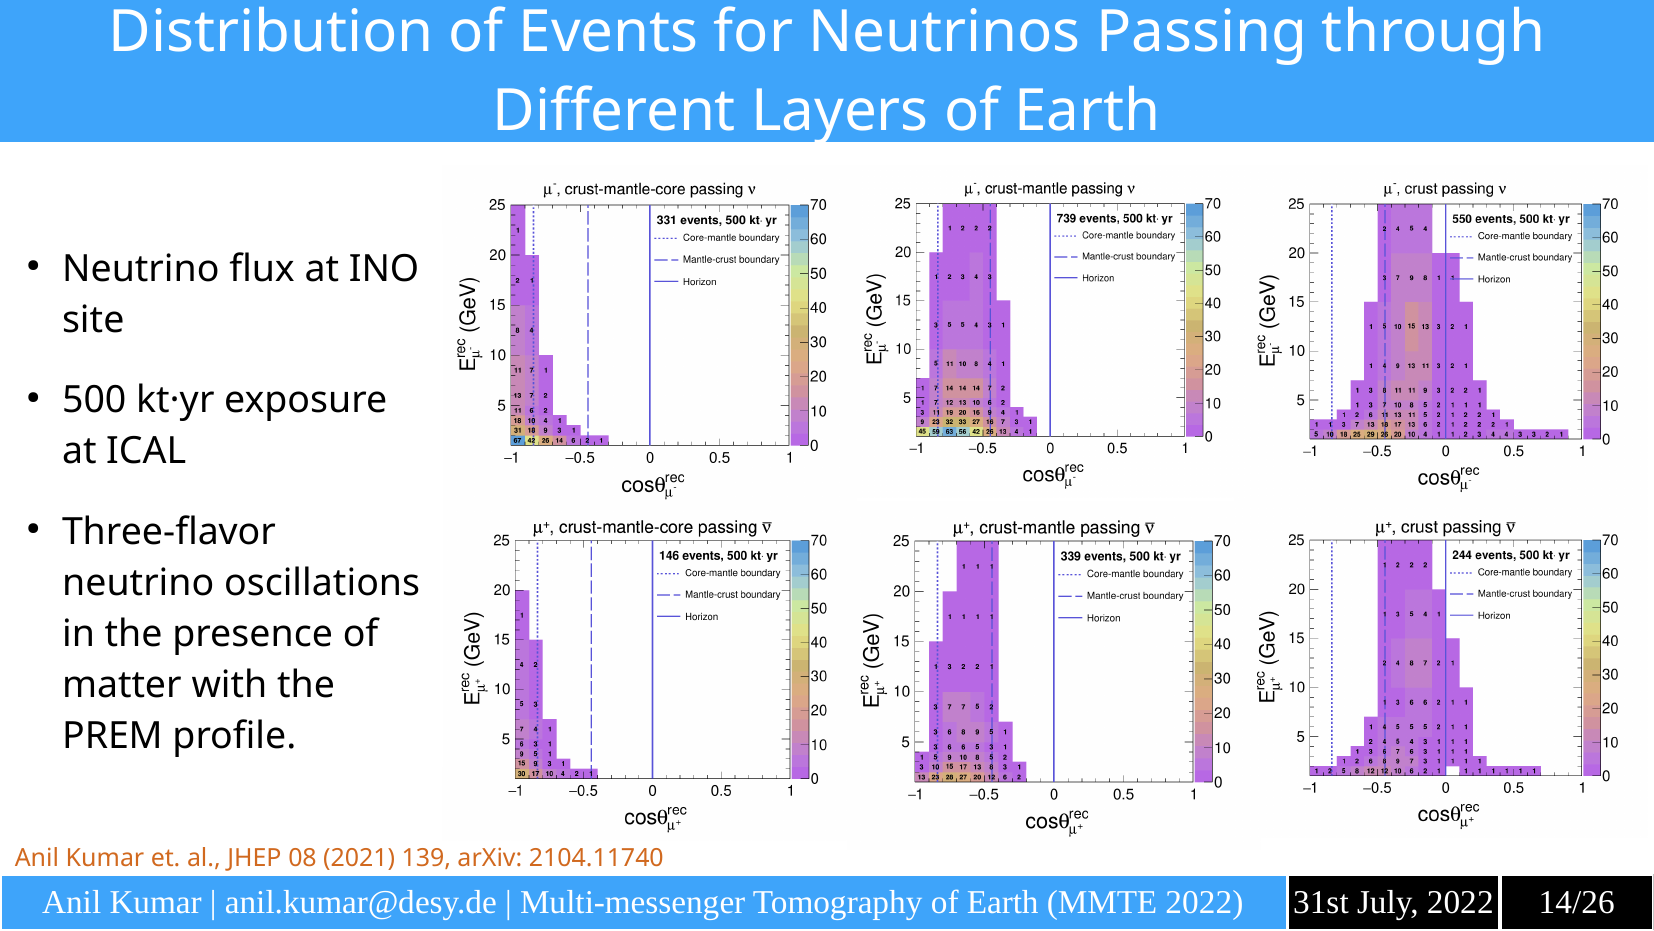

# Distribution of Events for Neutrinos Passing through Different Layers of Earth
Neutrino flux at INO site
500 kt·yr exposure at ICAL
Three-flavor neutrino oscillations in the presence of matter with the PREM profile.
Anil Kumar et. al., JHEP 08 (2021) 139, arXiv: 2104.11740
Anil Kumar | anil.kumar@desy.de | Multi-messenger Tomography of Earth (MMTE 2022)
14